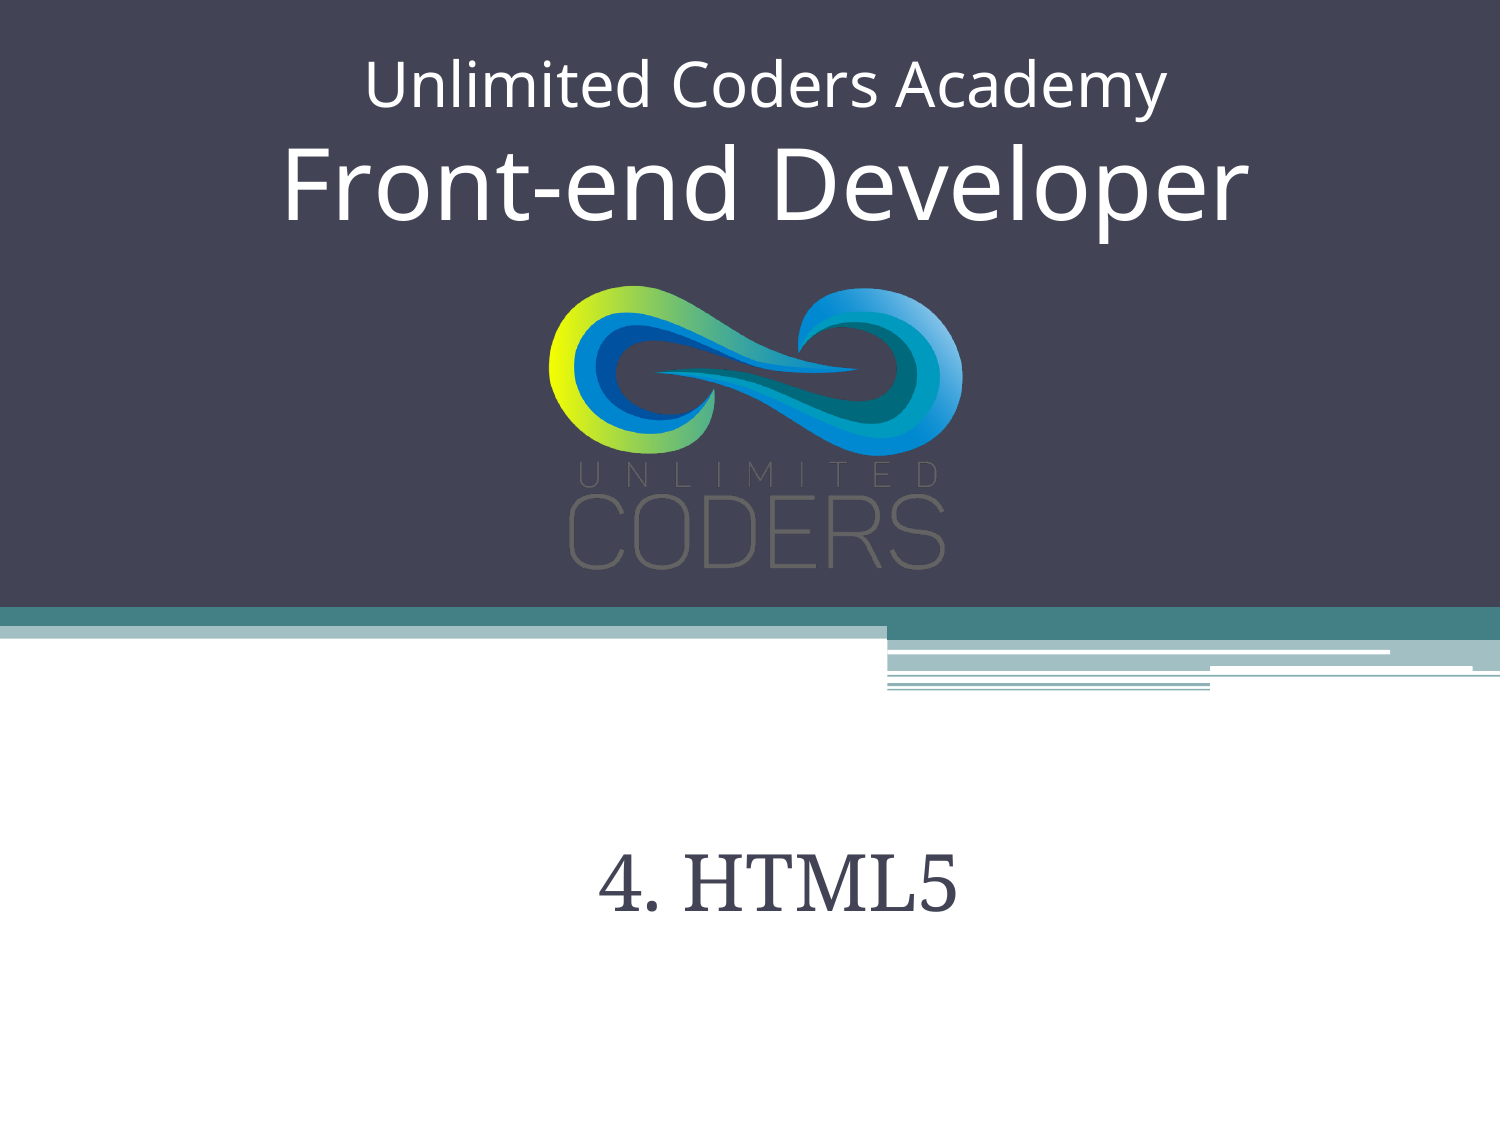

# Unlimited Coders Academy Front-end Developer
4. HTML5